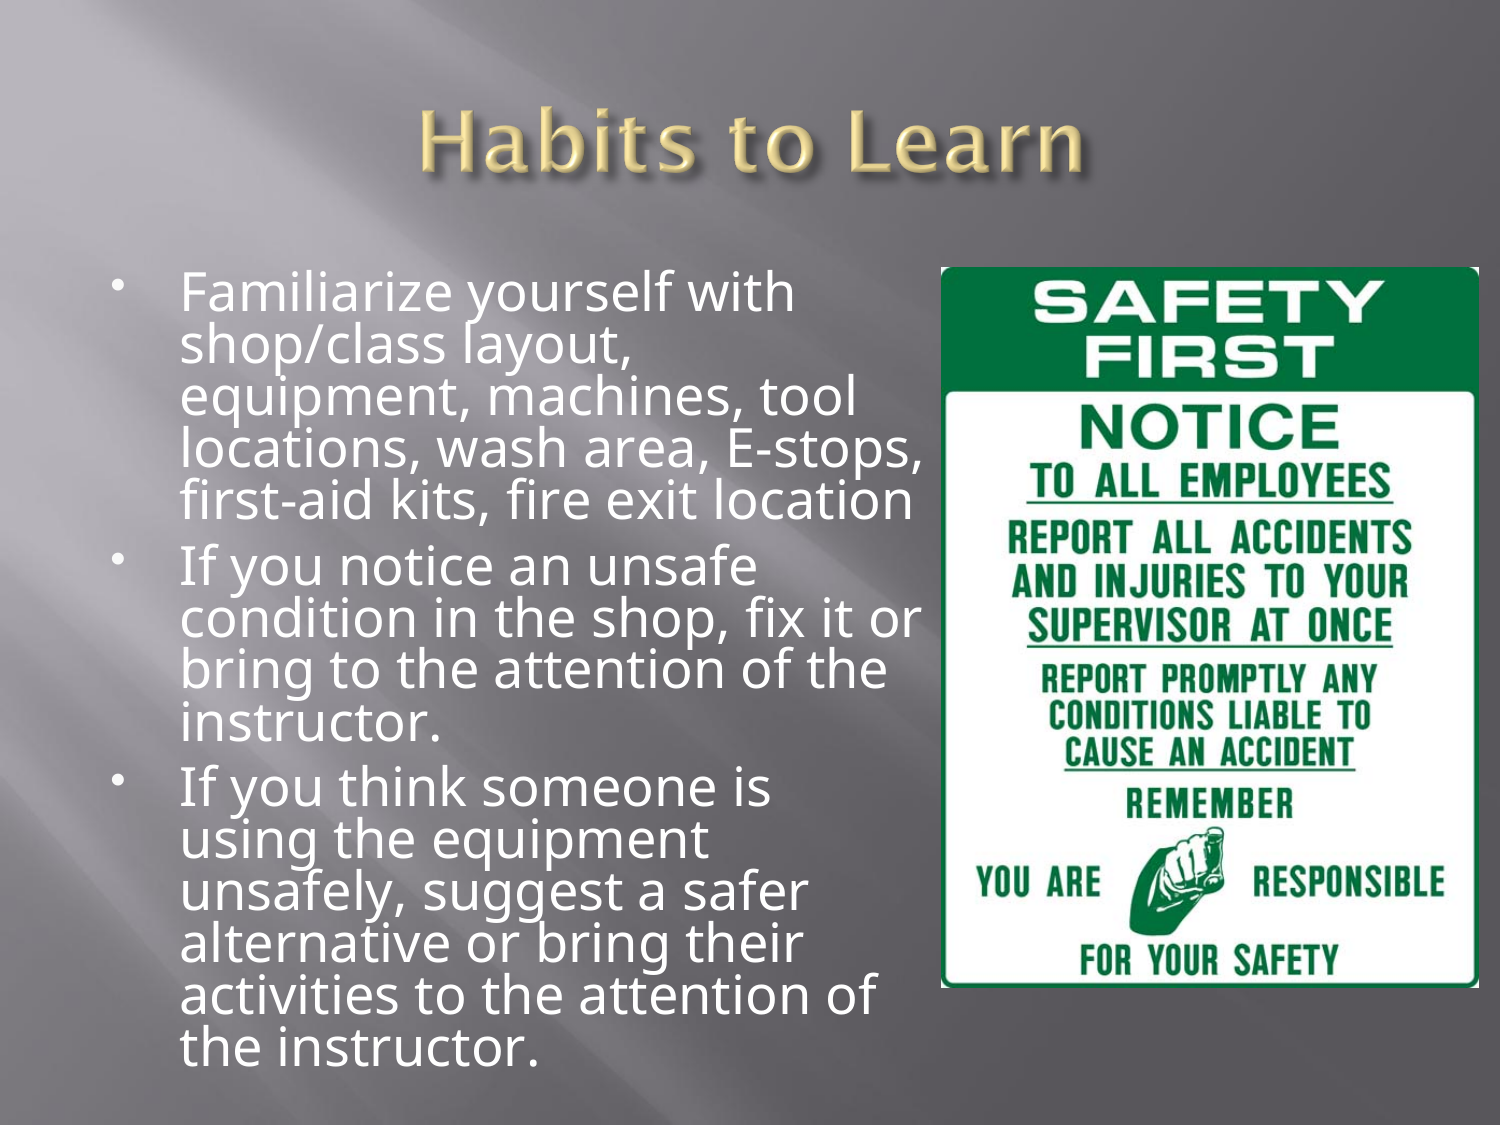

# Familiarize yourself with shop/class layout, equipment, machines, tool locations, wash area, E-stops, first-aid kits, fire exit location
If you notice an unsafe condition in the shop, fix it or bring to the attention of the instructor.
If you think someone is using the equipment unsafely, suggest a safer alternative or bring their activities to the attention of the instructor.